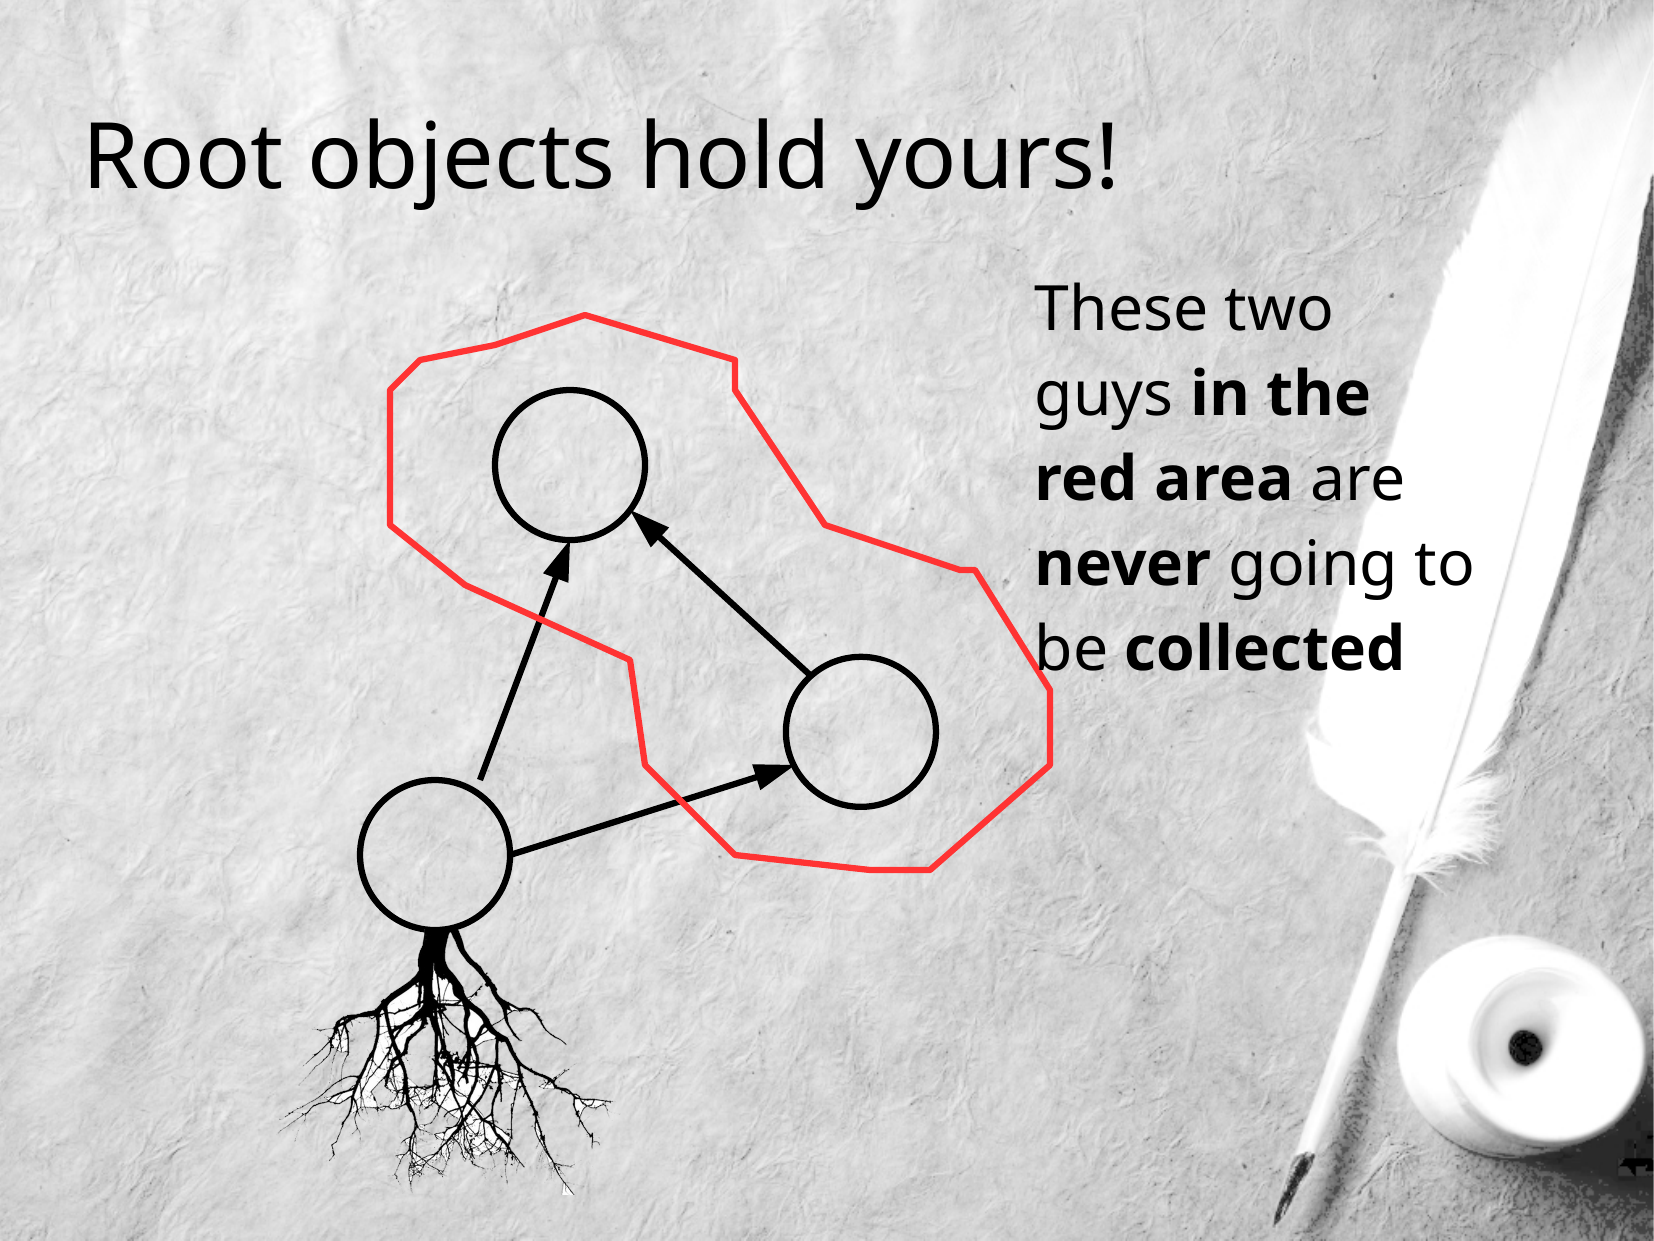

# Root objects hold yours!
These two guys in the red area are never going to be collected